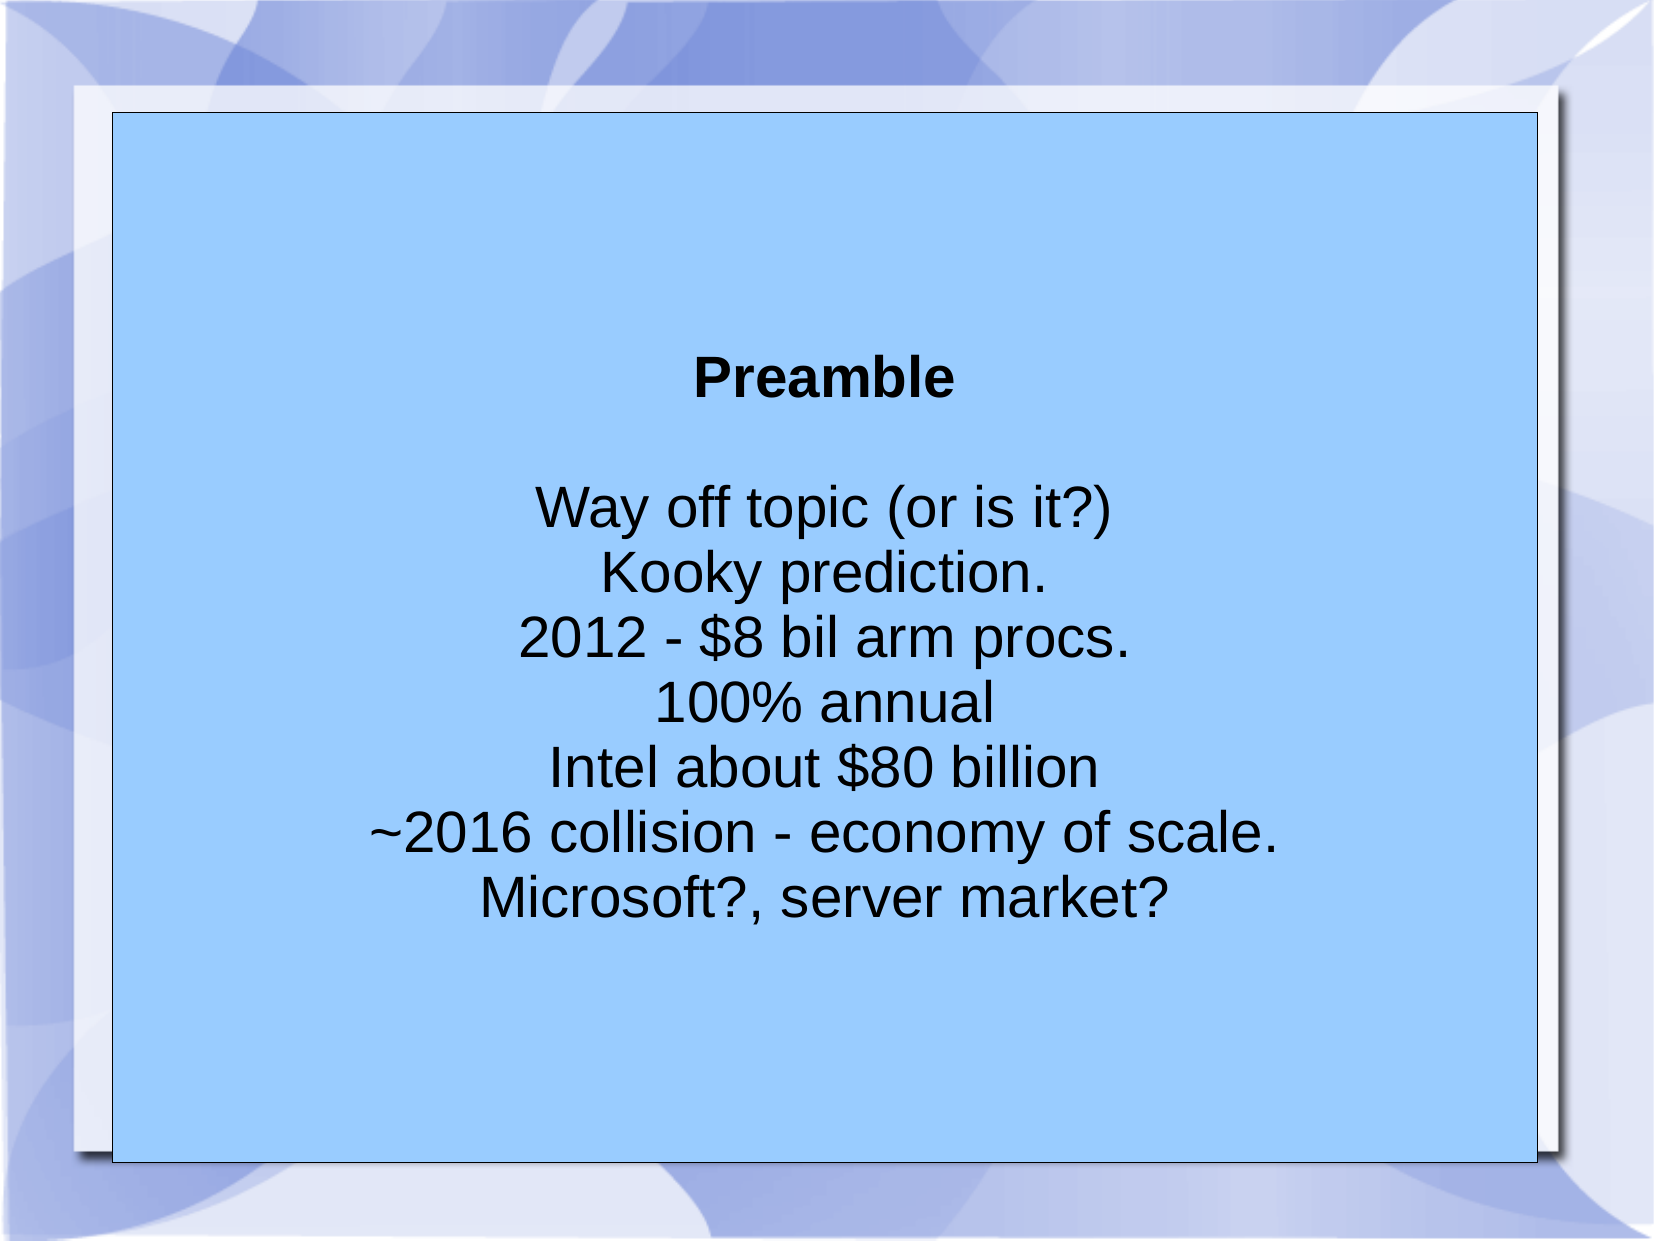

Preamble
Way off topic (or is it?)
Kooky prediction.
2012 - $8 bil arm procs.
100% annual
Intel about $80 billion
~2016 collision - economy of scale.
Microsoft?, server market?